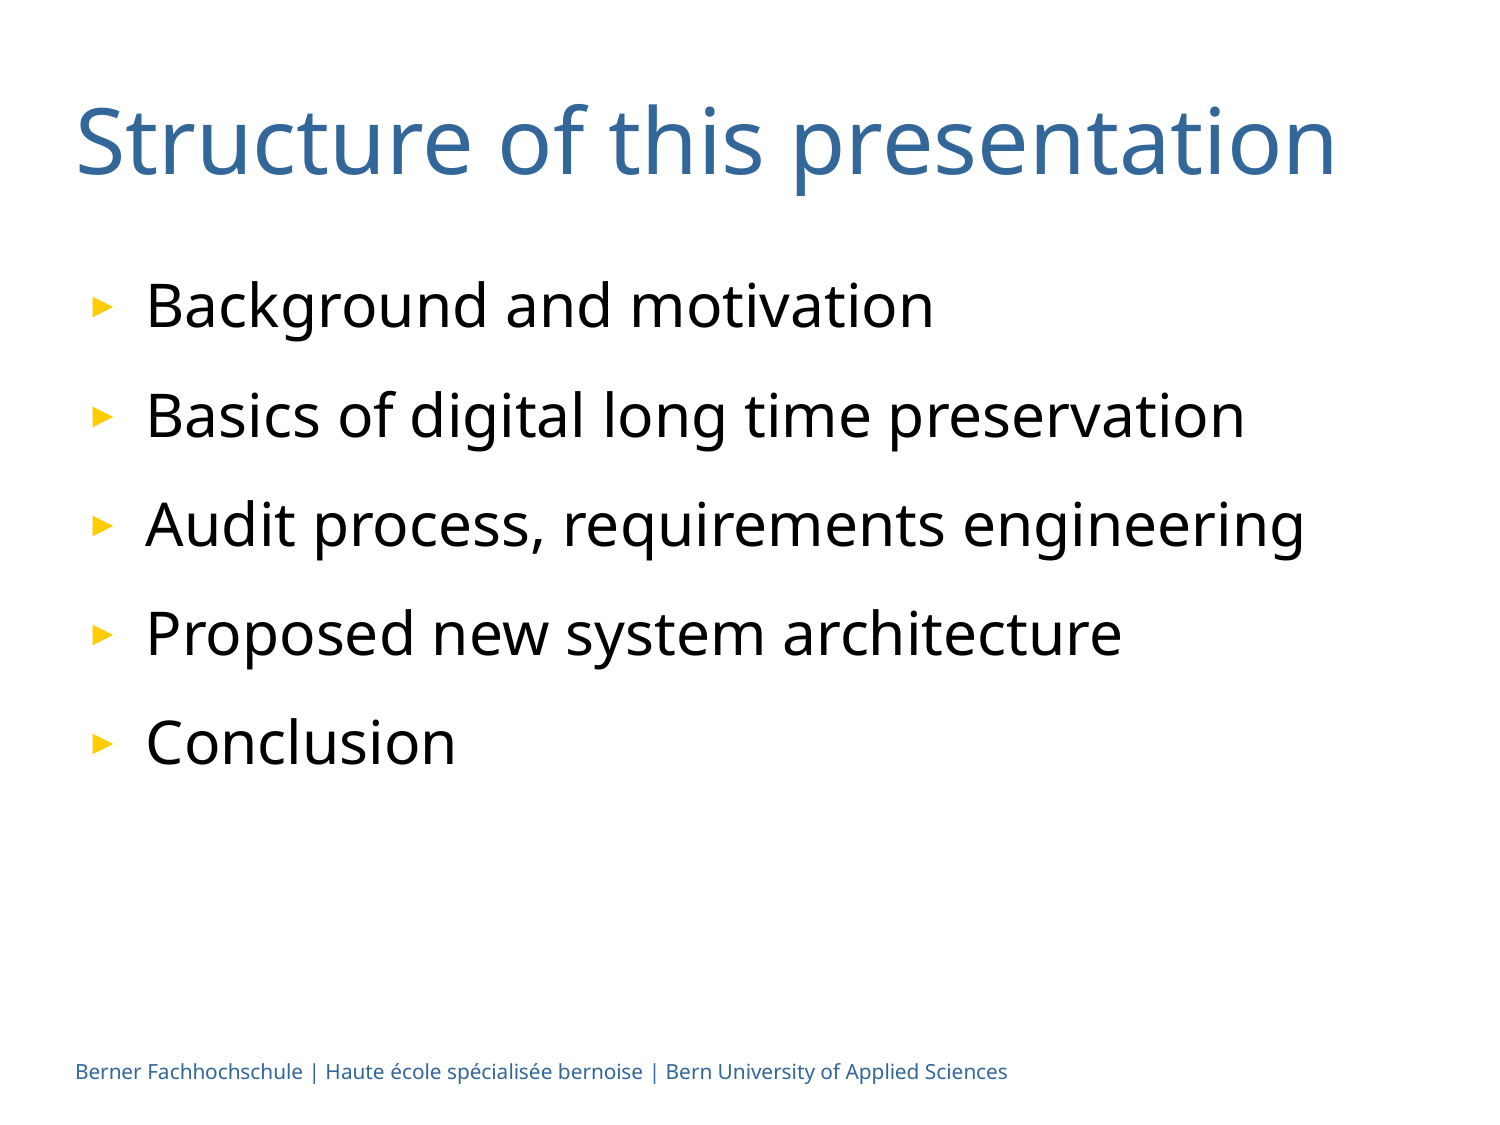

# Structure of this presentation
Background and motivation
Basics of digital long time preservation
Audit process, requirements engineering
Proposed new system architecture
Conclusion